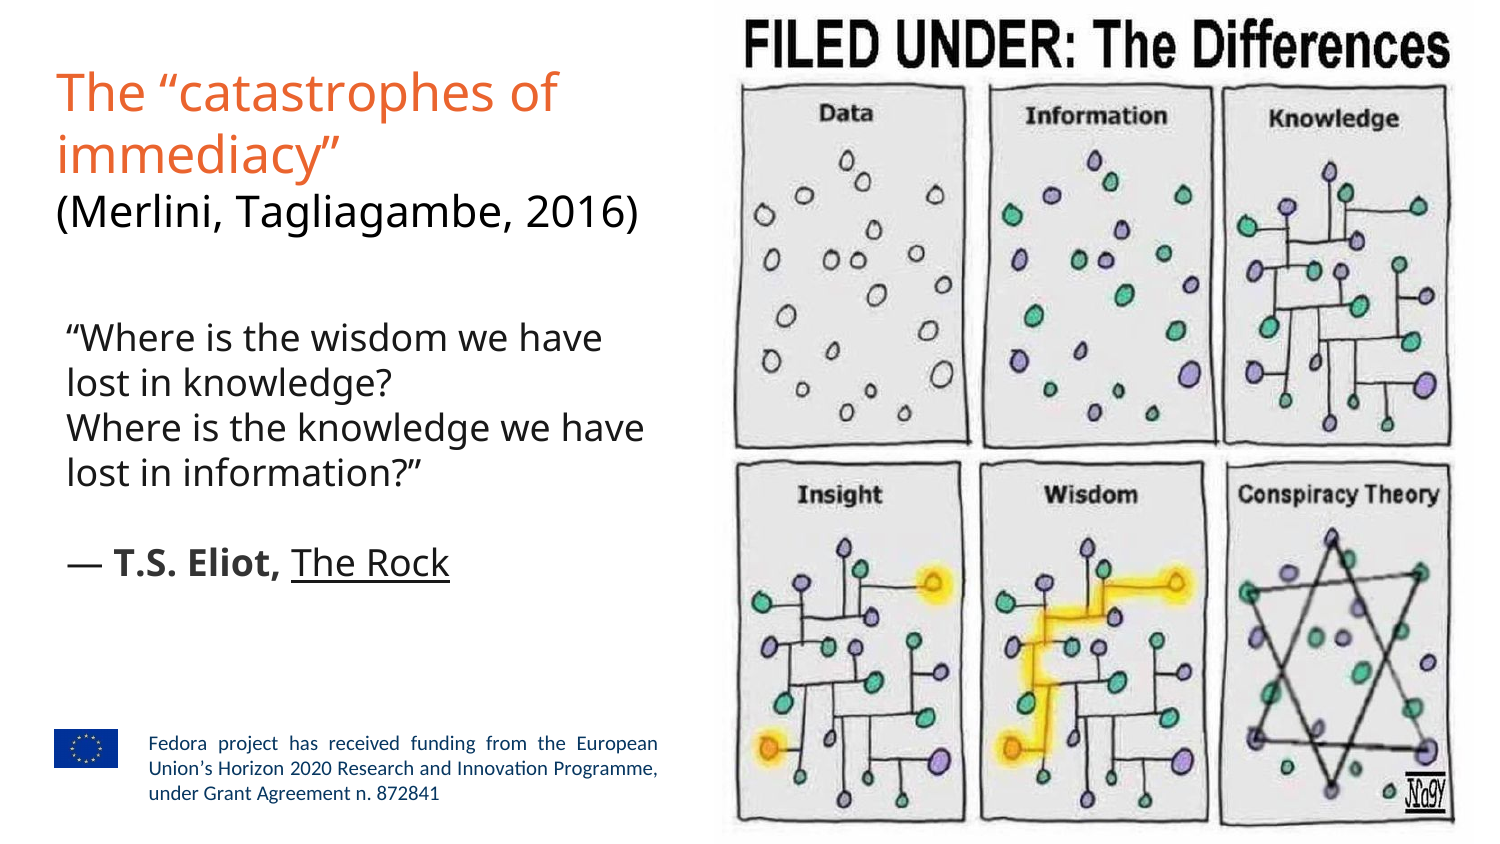

The “catastrophes of immediacy”
(Merlini, Tagliagambe, 2016)
“Where is the wisdom we have lost in knowledge?
Where is the knowledge we have lost in information?”
― T.S. Eliot, The Rock
Fedora project has received funding from the European Union’s Horizon 2020 Research and Innovation Programme, under Grant Agreement n. 872841